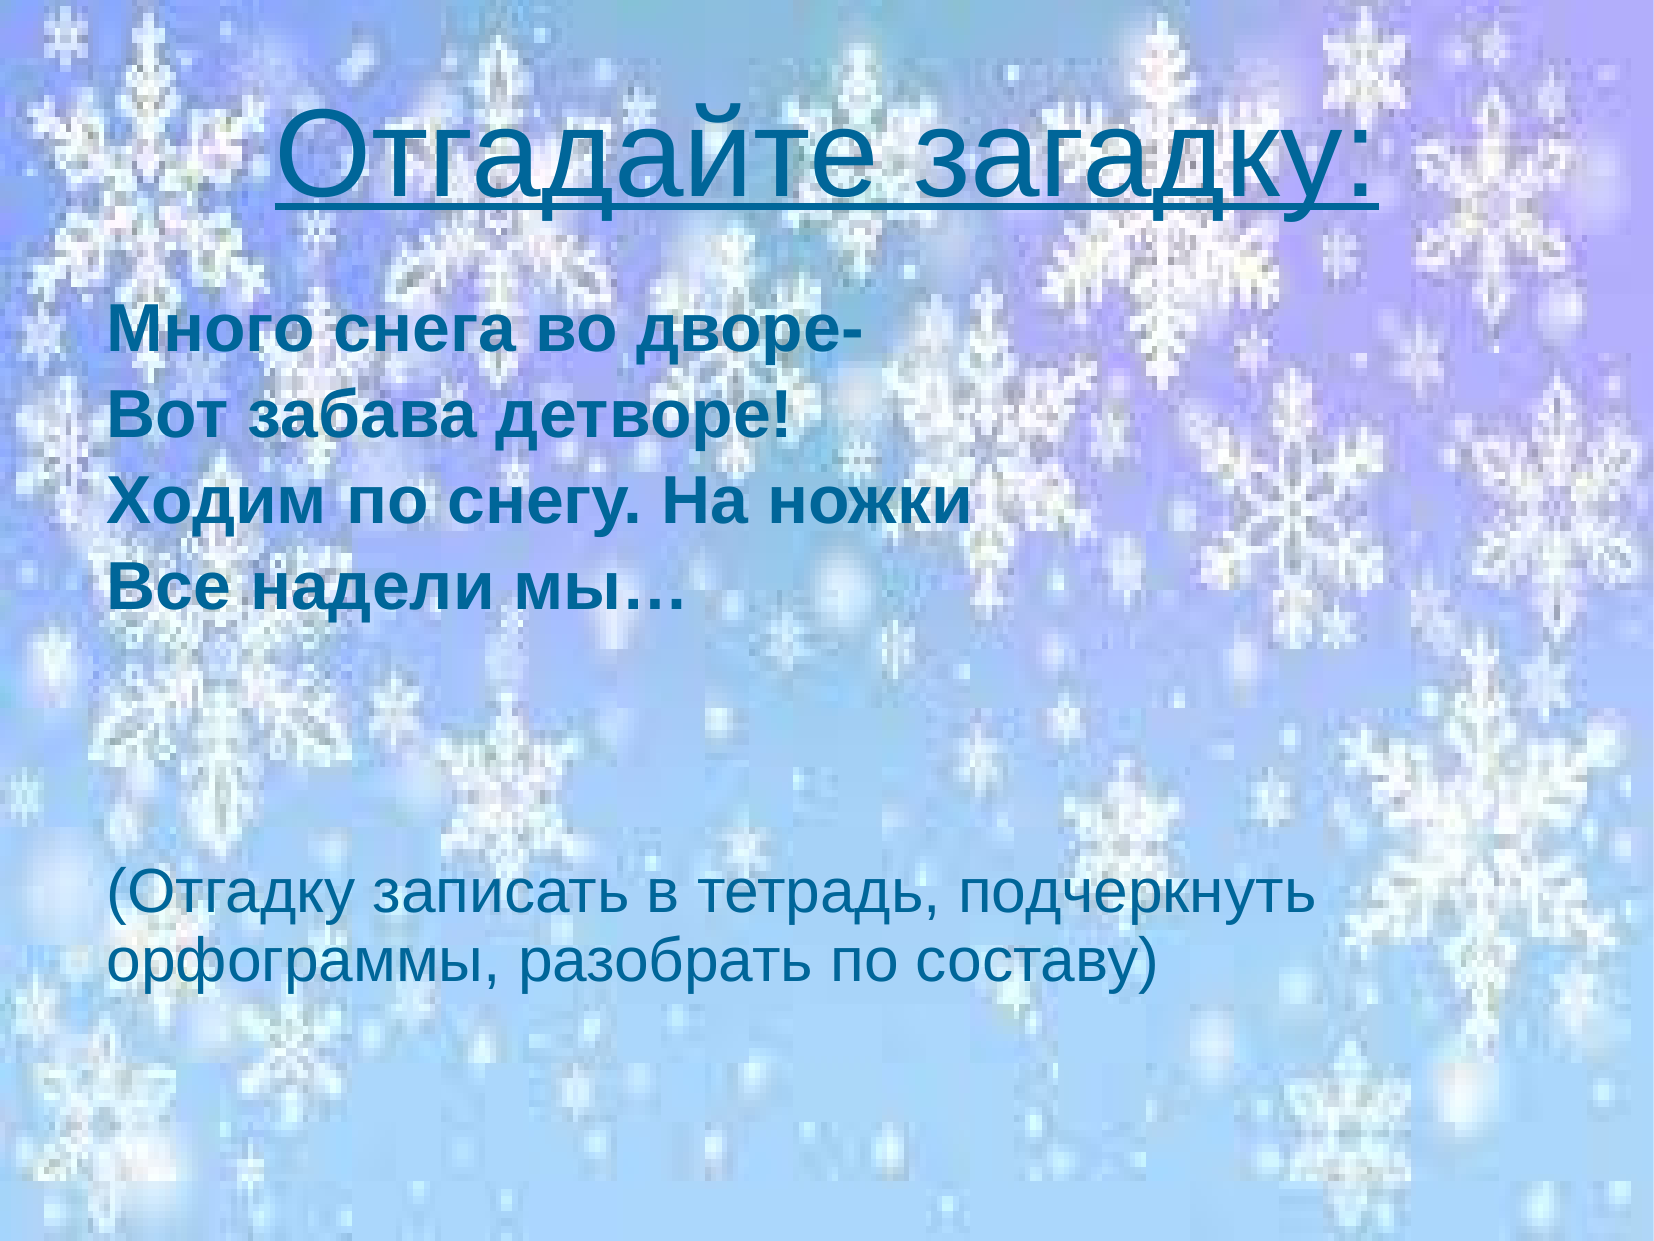

# Отгадайте загадку:
Много снега во дворе-
Вот забава детворе!
Ходим по снегу. На ножки
Все надели мы…
(Отгадку записать в тетрадь, подчеркнуть орфограммы, разобрать по составу)